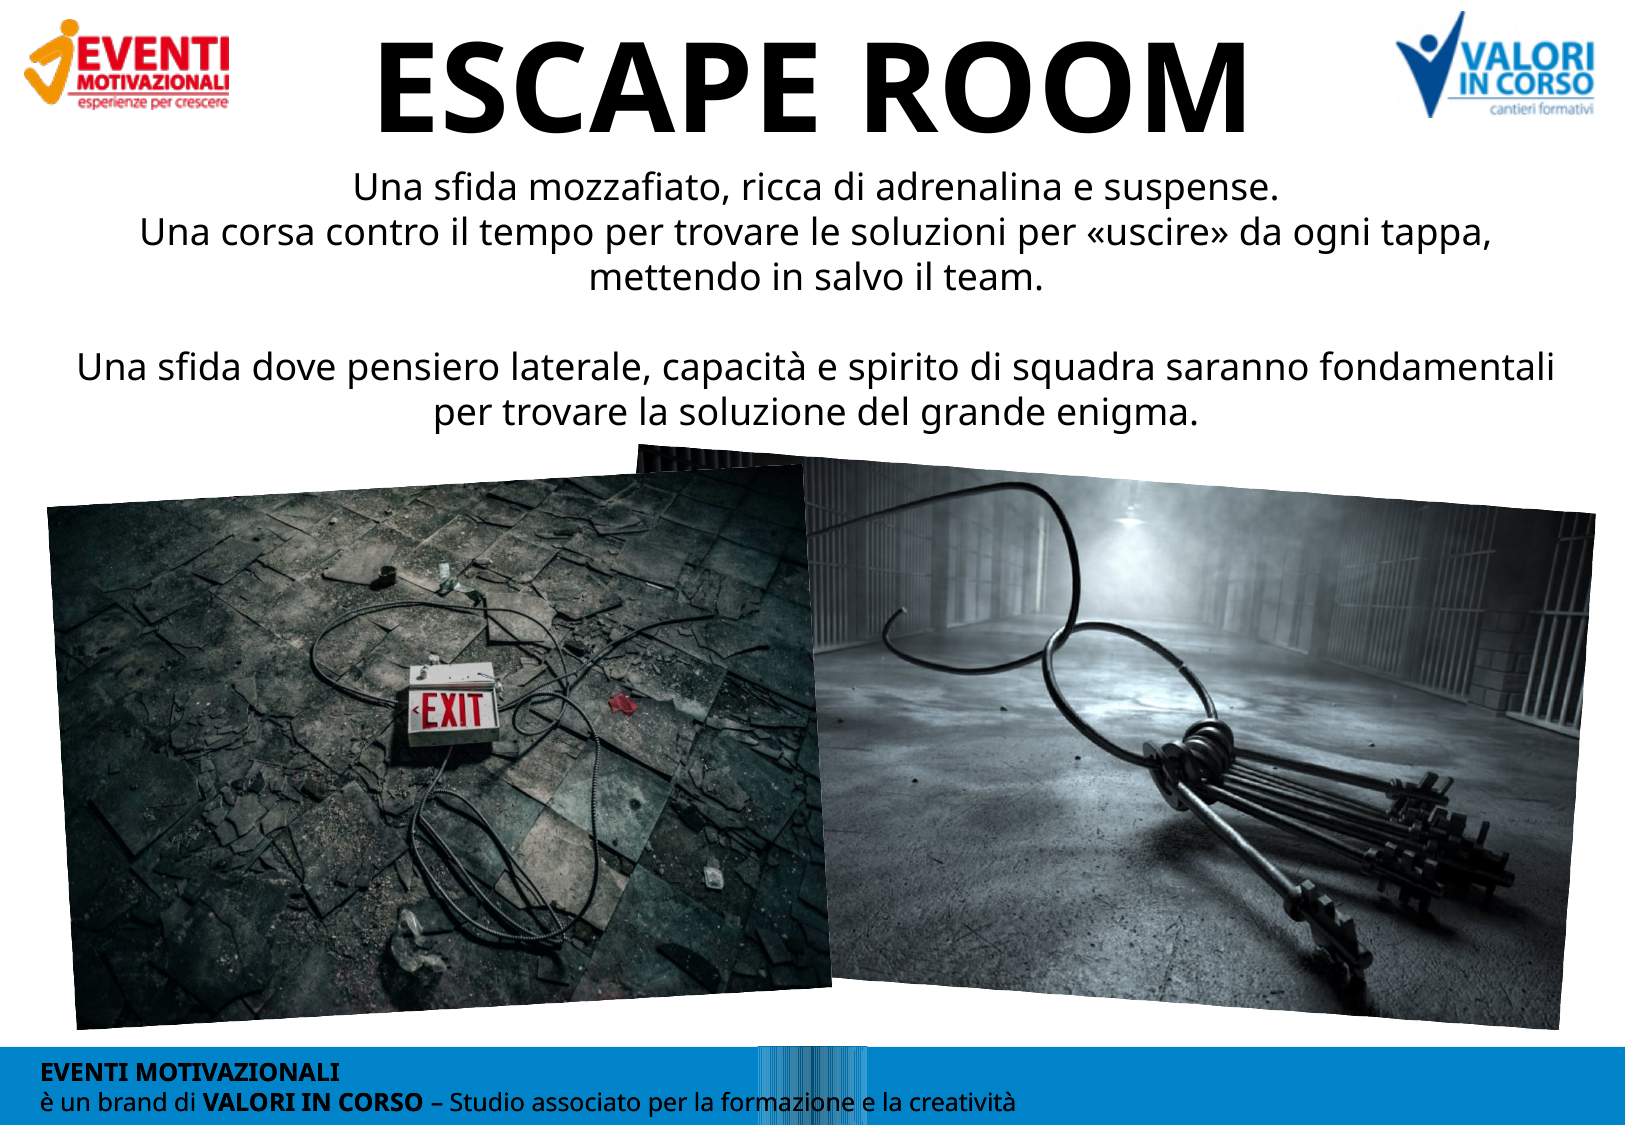

ESCAPE ROOM
Una sfida mozzafiato, ricca di adrenalina e suspense.
Una corsa contro il tempo per trovare le soluzioni per «uscire» da ogni tappa, mettendo in salvo il team.
Una sfida dove pensiero laterale, capacità e spirito di squadra saranno fondamentali per trovare la soluzione del grande enigma.
EVENTI MOTIVAZIONALI
è un brand di VALORI IN CORSO – Studio associato per la formazione e la creatività